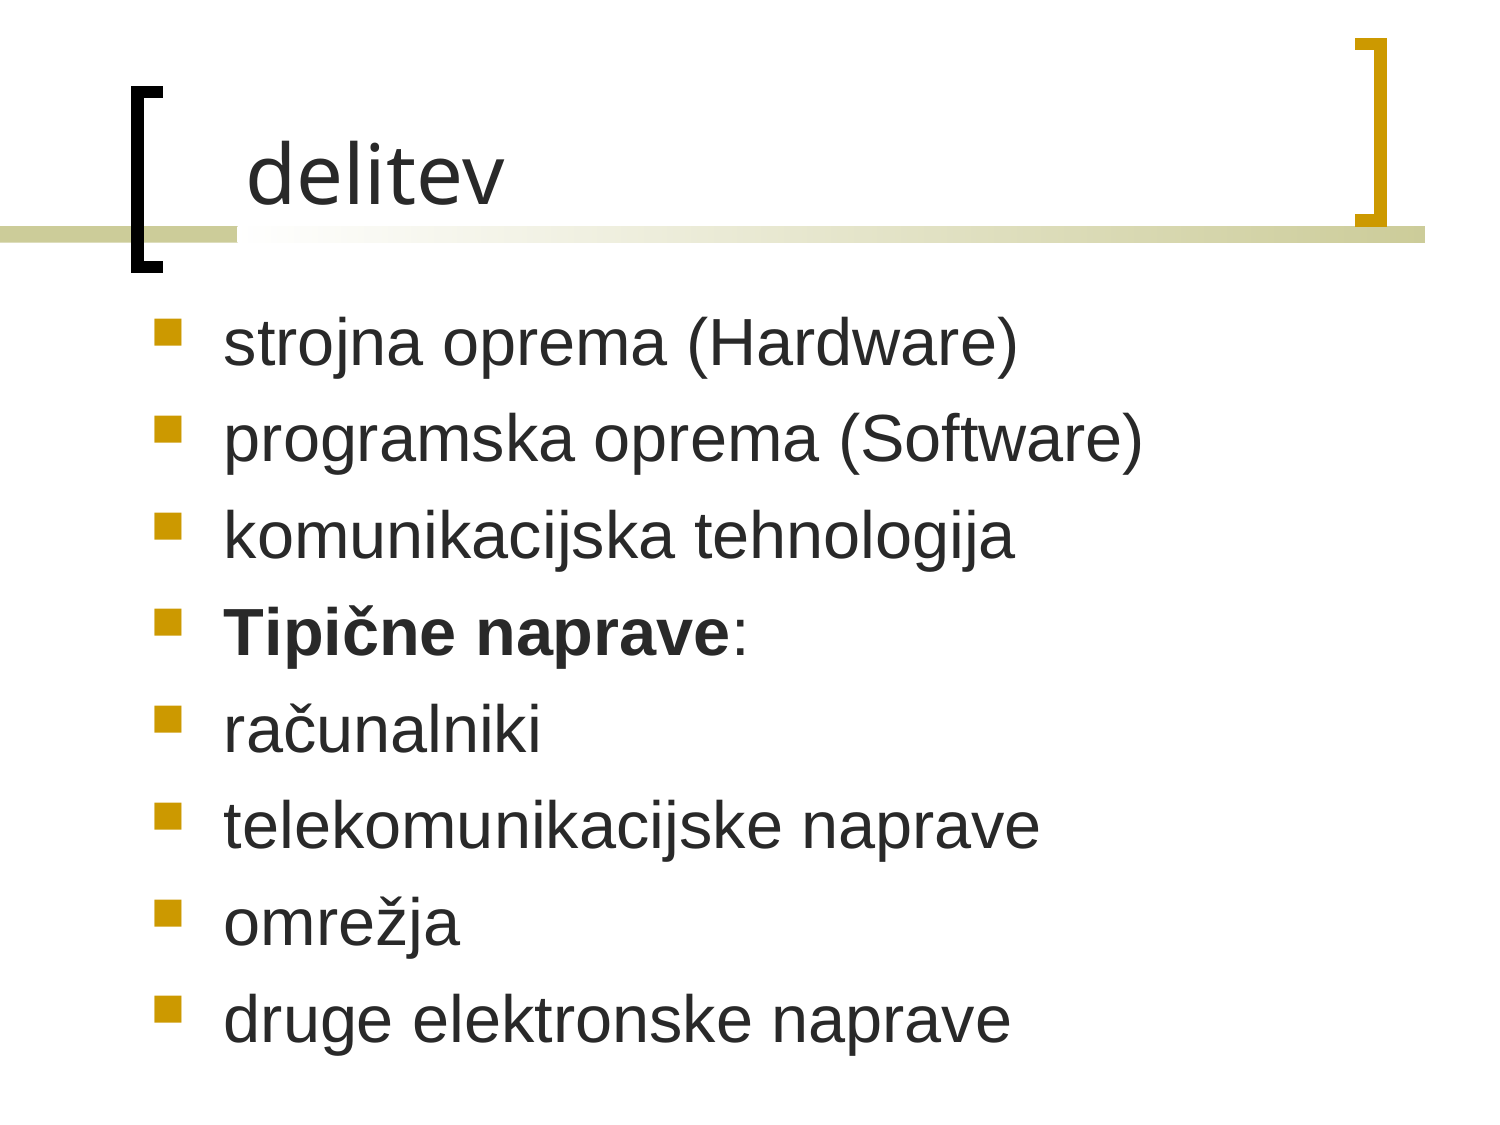

delitev
# strojna oprema (Hardware)
programska oprema (Software)
komunikacijska tehnologija
Tipične naprave:
računalniki
telekomunikacijske naprave
omrežja
druge elektronske naprave